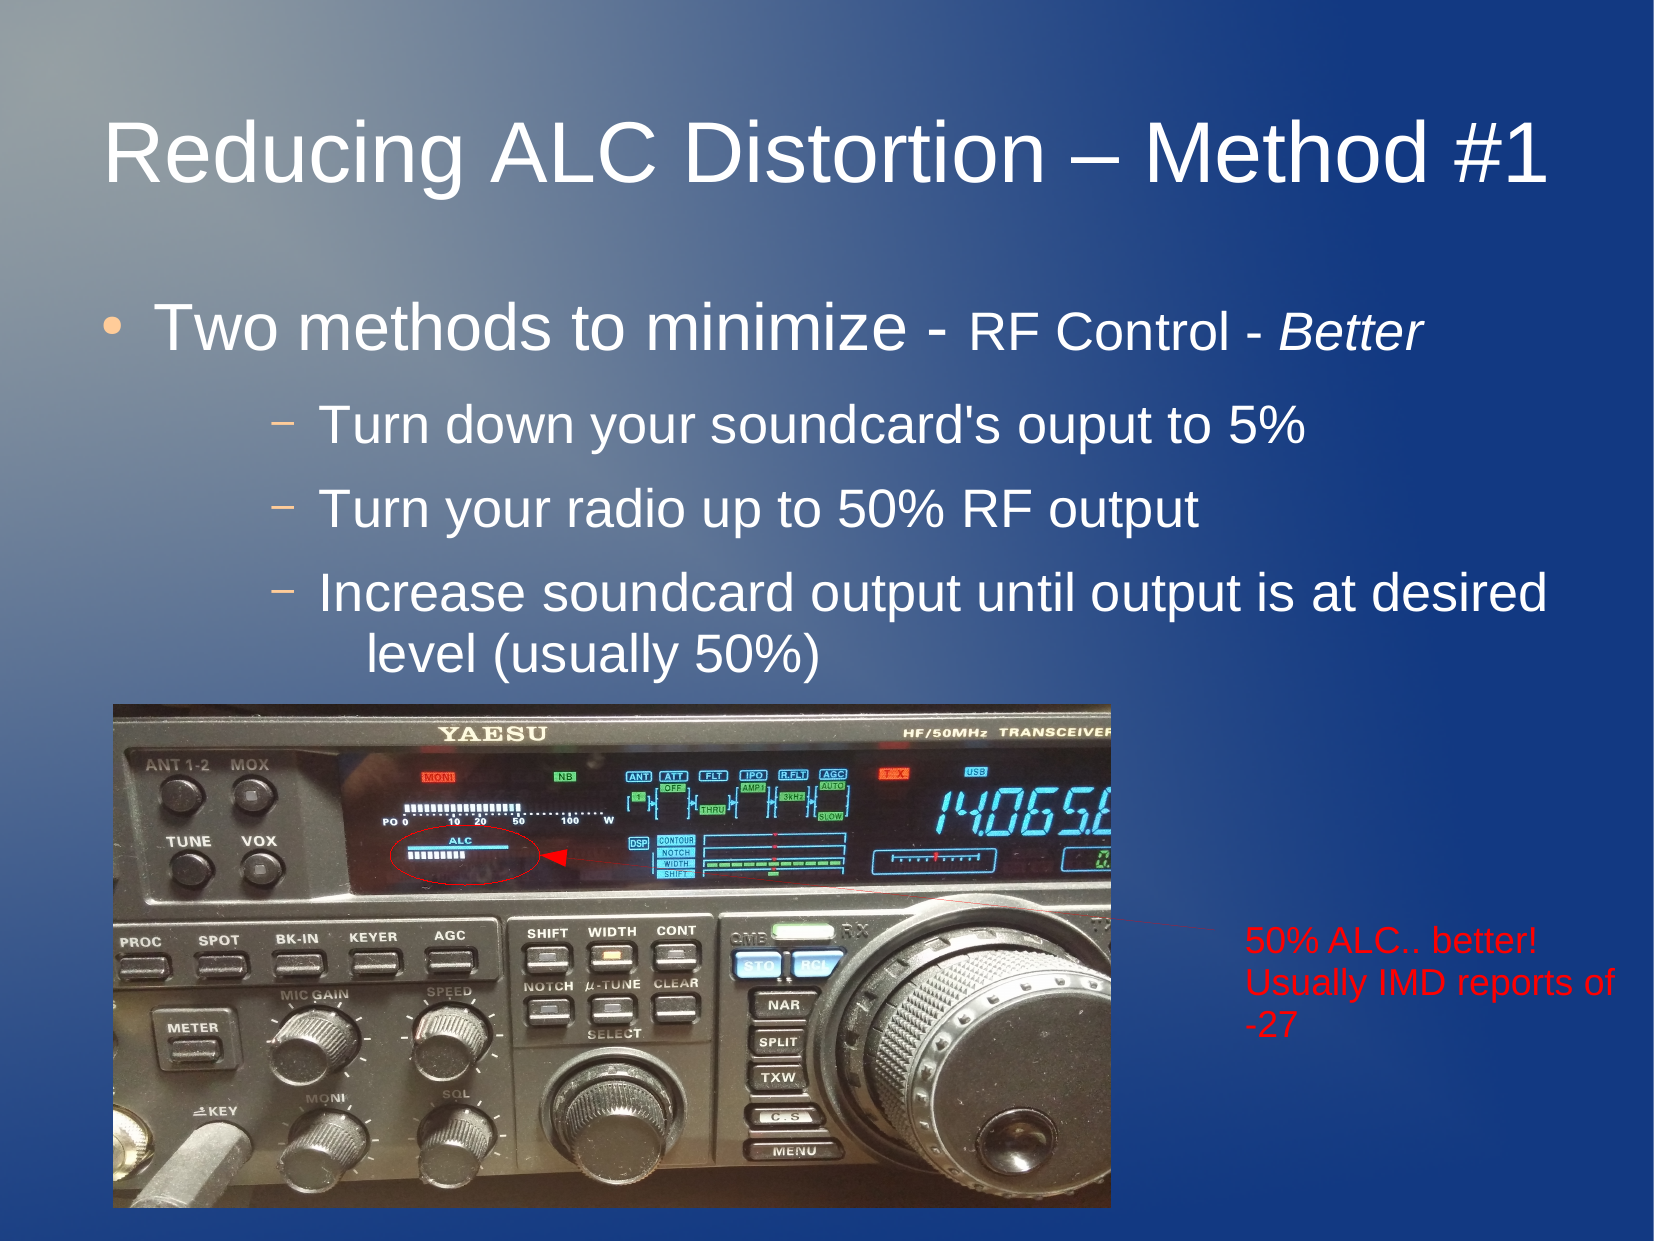

# Reducing ALC Distortion – Method #1
Two methods to minimize - RF Control - Better
Turn down your soundcard's ouput to 5%
Turn your radio up to 50% RF output
Increase soundcard output until output is at desired level (usually 50%)
50% ALC.. better!
Usually IMD reports of
-27